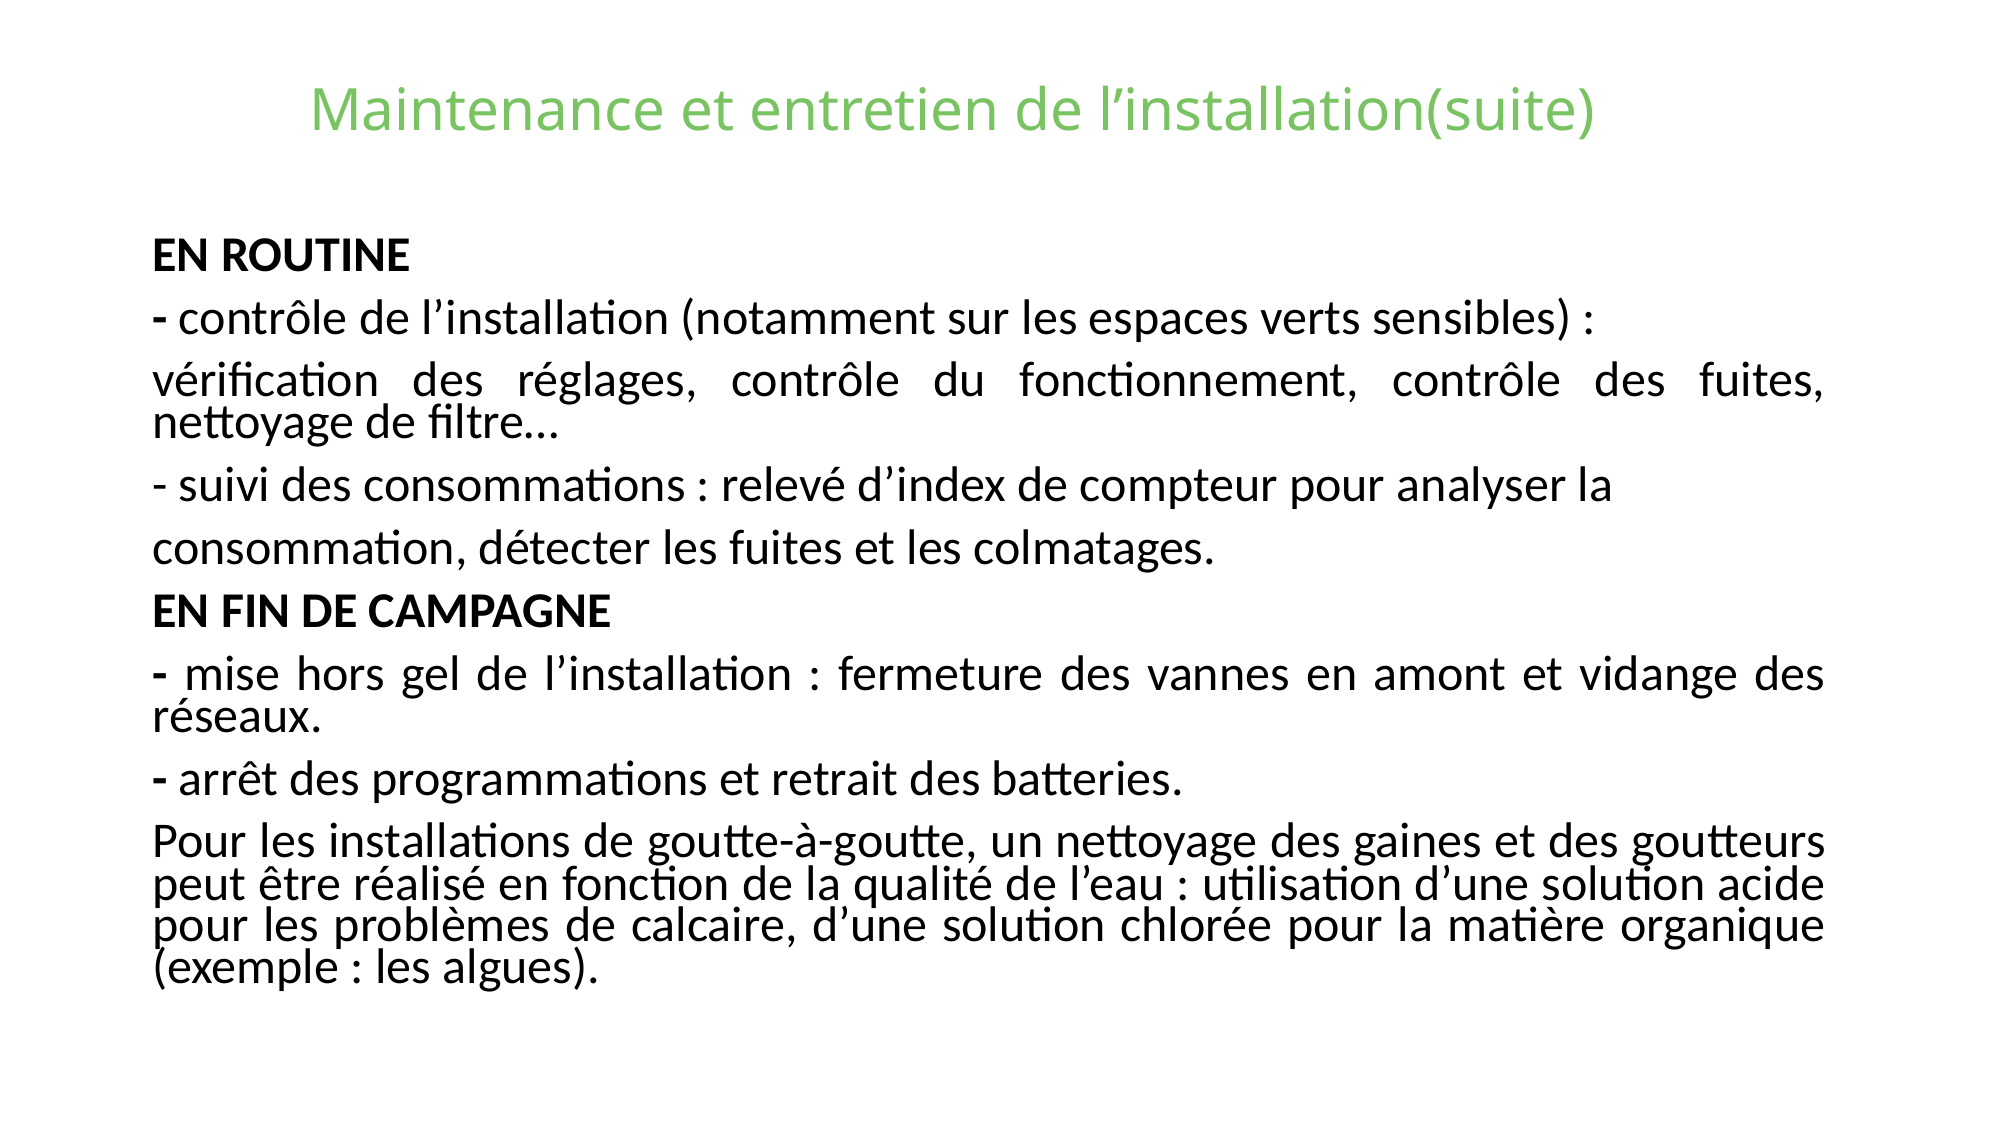

Maintenance et entretien de l’installation(suite)
# EN ROUTINE
- contrôle de l’installation (notamment sur les espaces verts sensibles) :
vérification des réglages, contrôle du fonctionnement, contrôle des fuites, nettoyage de filtre…
- suivi des consommations : relevé d’index de compteur pour analyser la
consommation, détecter les fuites et les colmatages.
EN FIN DE CAMPAGNE
- mise hors gel de l’installation : fermeture des vannes en amont et vidange des réseaux.
- arrêt des programmations et retrait des batteries.
Pour les installations de goutte-à-goutte, un nettoyage des gaines et des goutteurs peut être réalisé en fonction de la qualité de l’eau : utilisation d’une solution acide pour les problèmes de calcaire, d’une solution chlorée pour la matière organique (exemple : les algues).